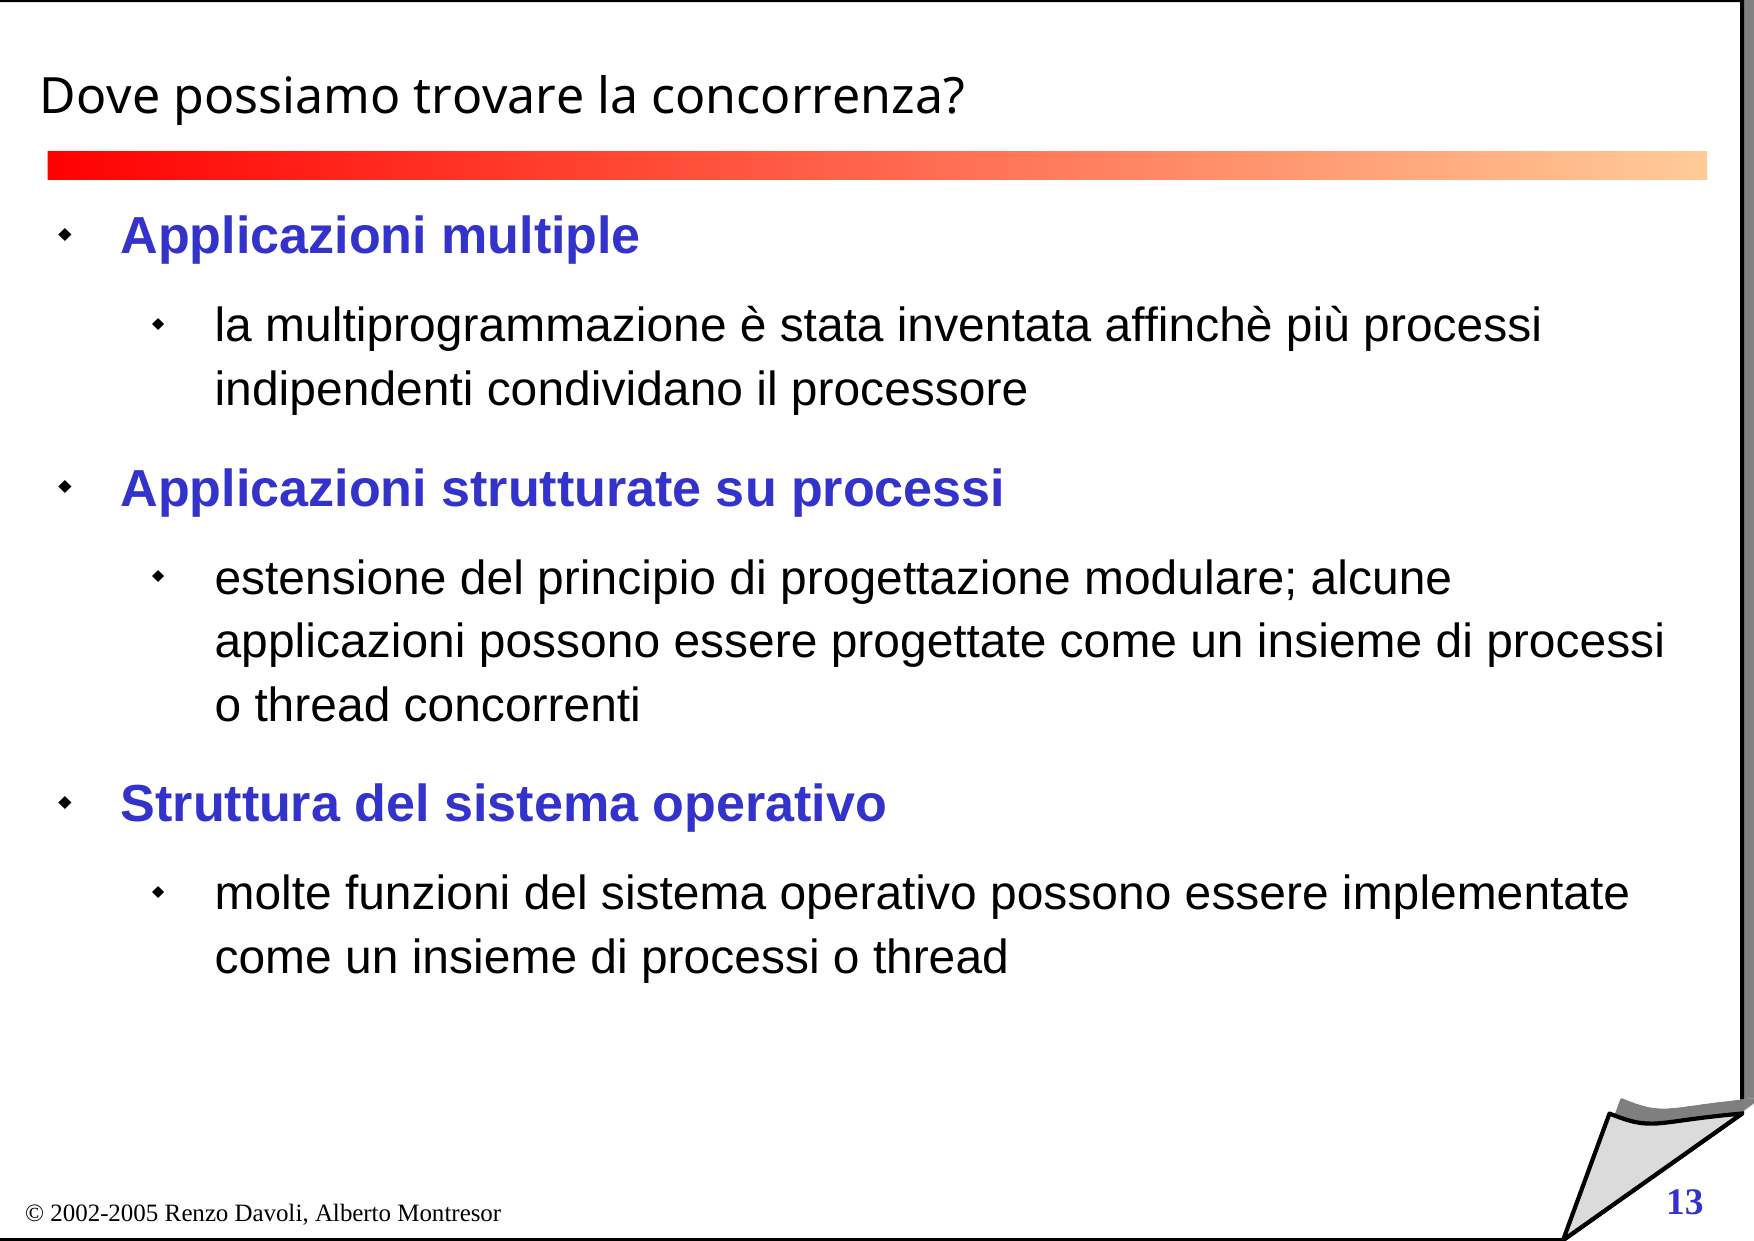

# Dove possiamo trovare la concorrenza?
Applicazioni multiple
la multiprogrammazione è stata inventata affinchè più processi indipendenti condividano il processore
Applicazioni strutturate su processi
estensione del principio di progettazione modulare; alcune applicazioni possono essere progettate come un insieme di processi o thread concorrenti
Struttura del sistema operativo
molte funzioni del sistema operativo possono essere implementate come un insieme di processi o thread